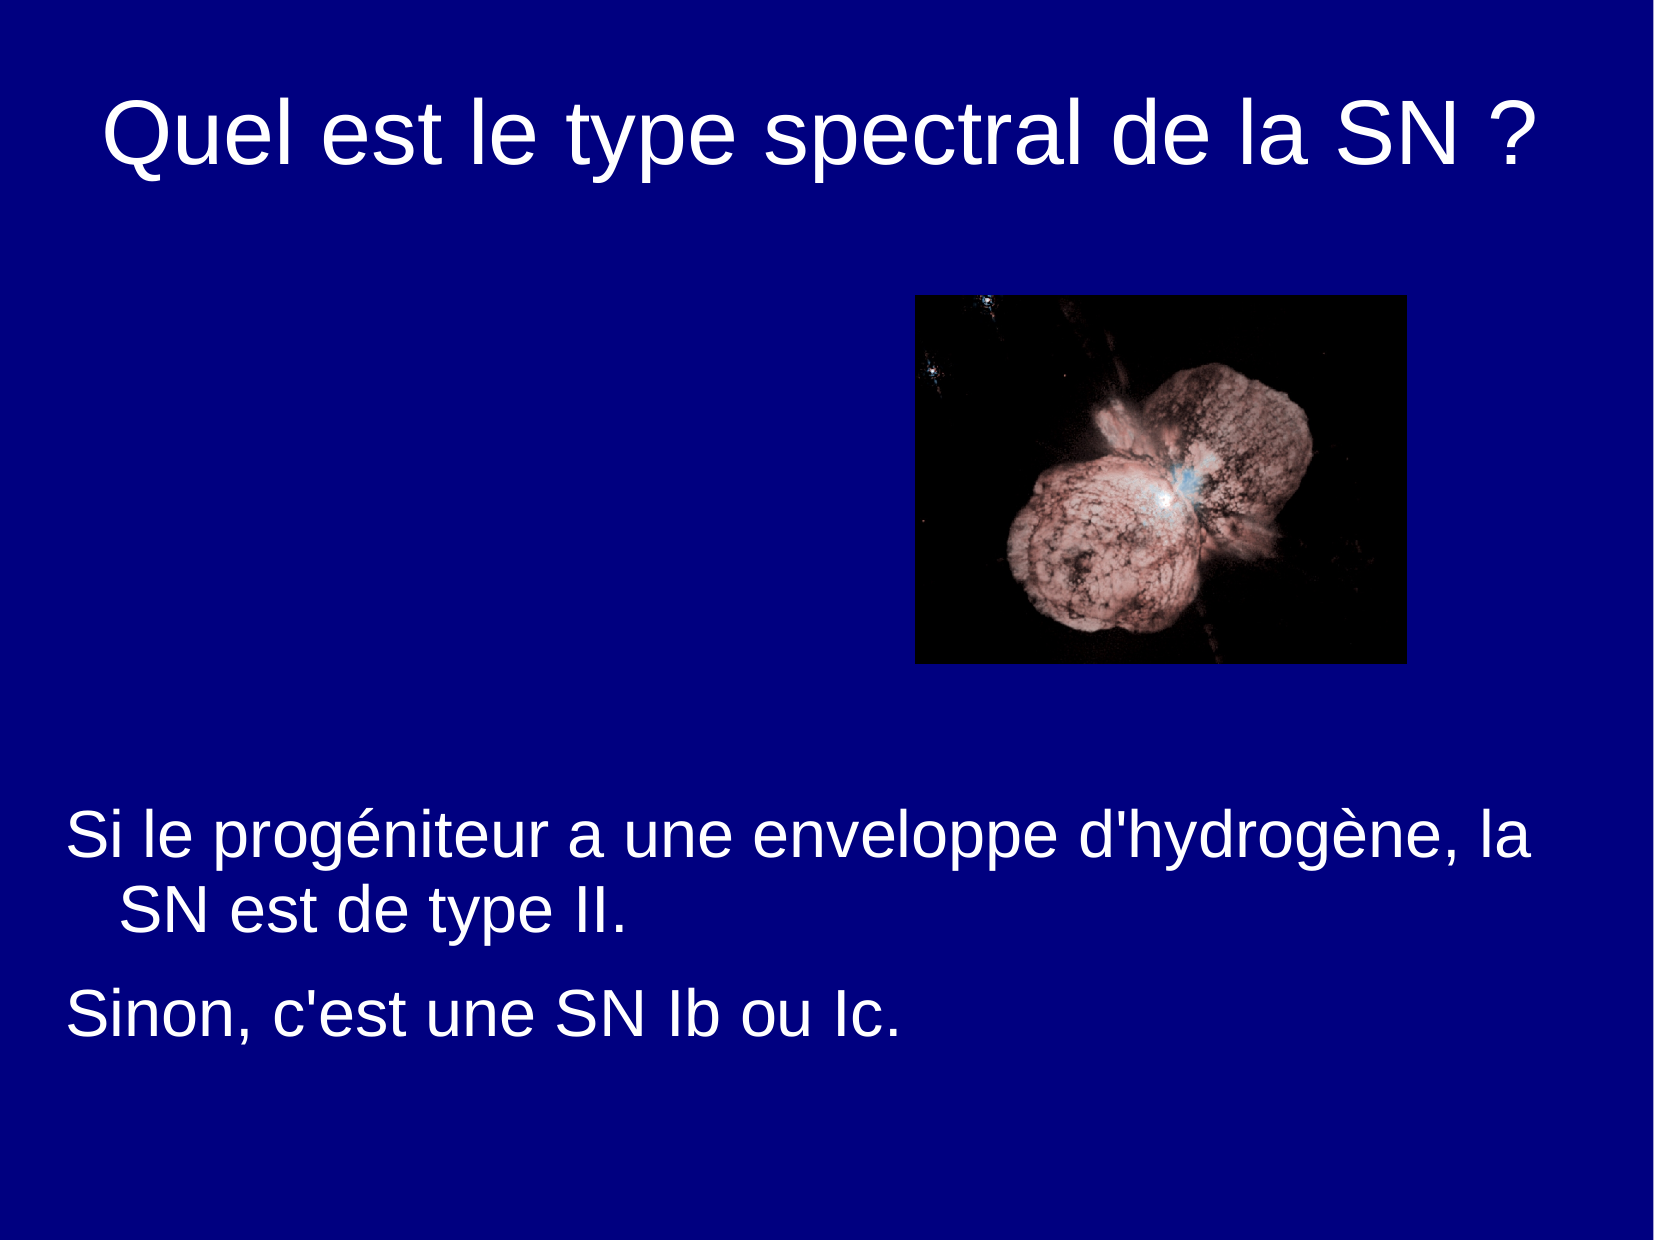

# Quel est le type spectral de la SN ?
Si le progéniteur a une enveloppe d'hydrogène, la SN est de type II.
Sinon, c'est une SN Ib ou Ic.